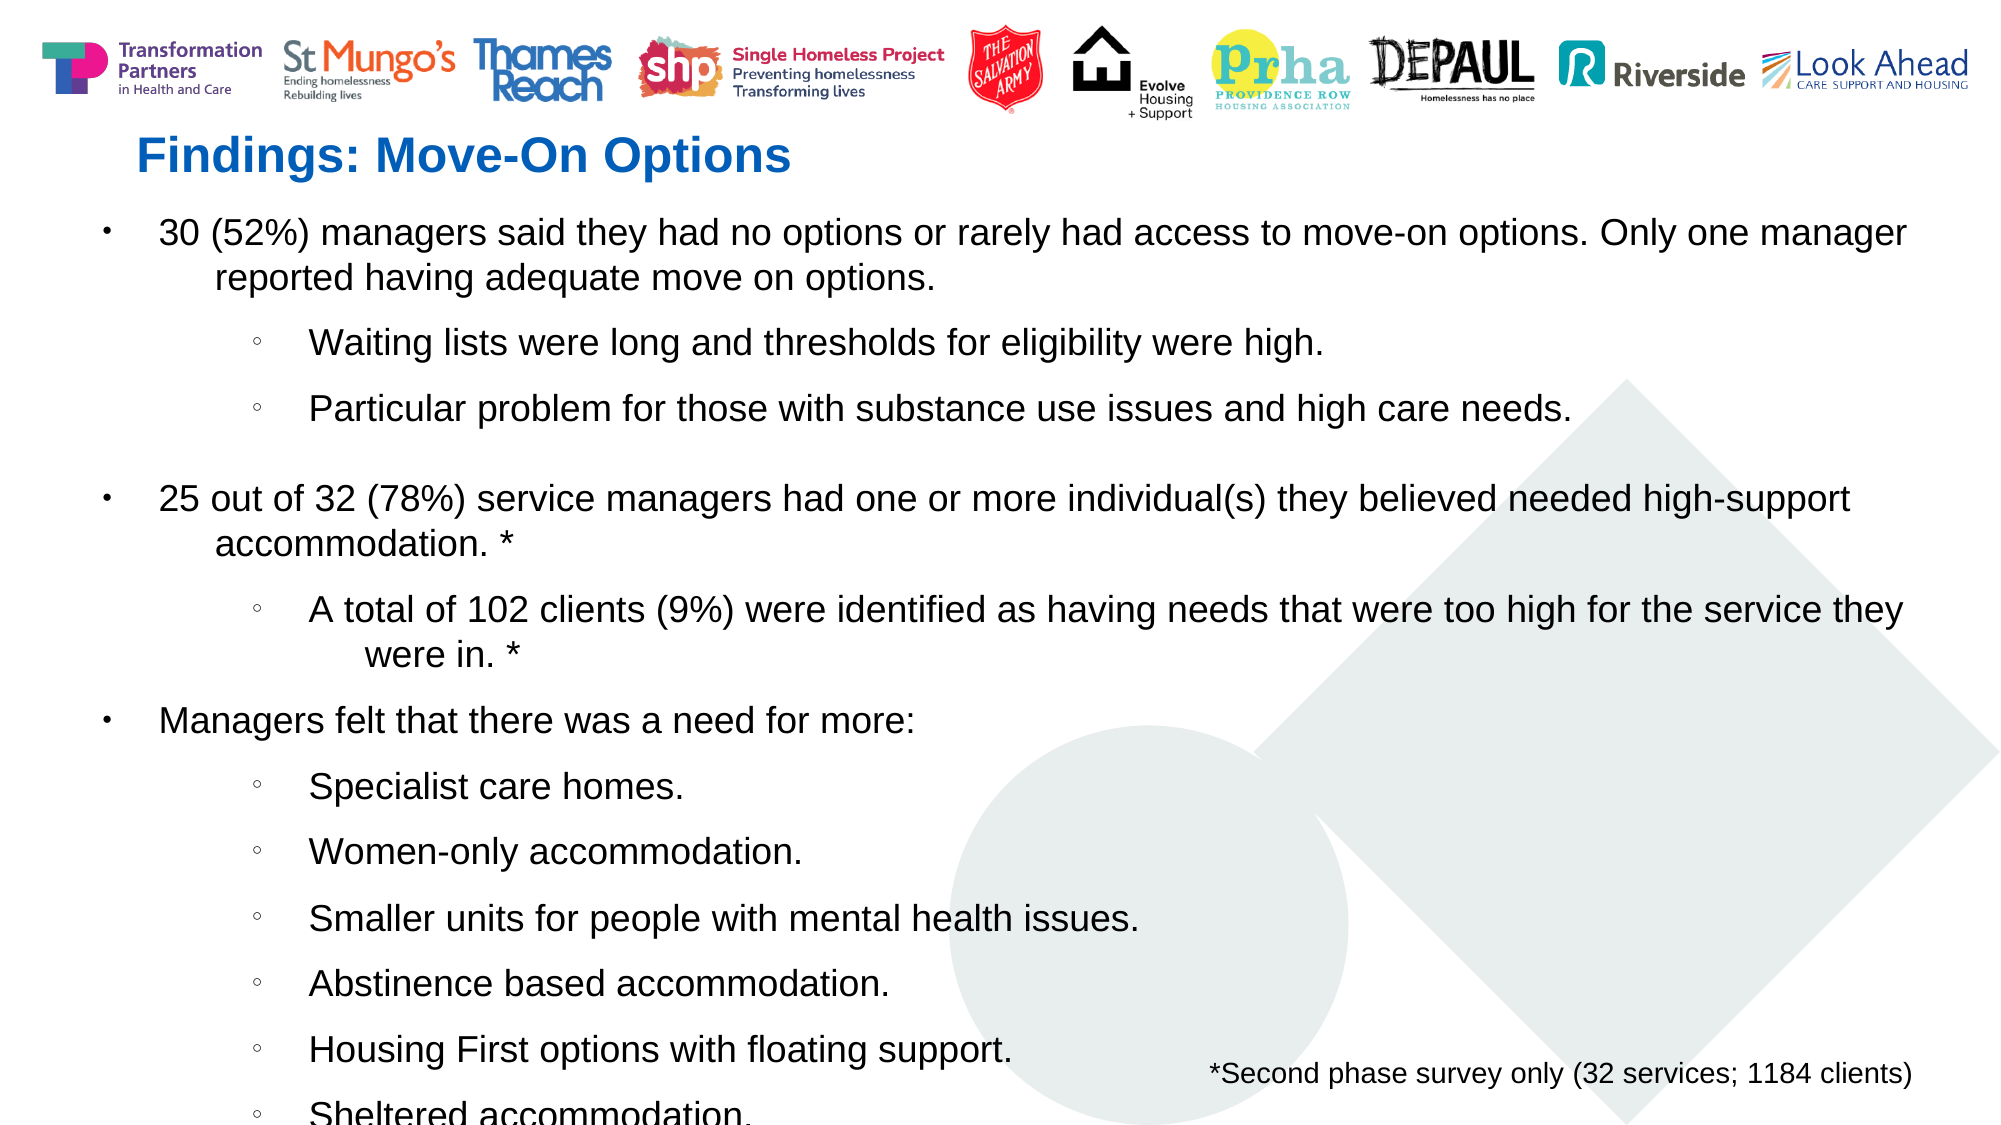

# Findings: Move-On Options
30 (52%) managers said they had no options or rarely had access to move-on options. Only one manager reported having adequate move on options.
Waiting lists were long and thresholds for eligibility were high.
Particular problem for those with substance use issues and high care needs.
25 out of 32 (78%) service managers had one or more individual(s) they believed needed high-support accommodation. *
A total of 102 clients (9%) were identified as having needs that were too high for the service they were in. *
Managers felt that there was a need for more:
Specialist care homes.
Women-only accommodation.
Smaller units for people with mental health issues.
Abstinence based accommodation.
Housing First options with floating support.
Sheltered accommodation.
*Second phase survey only (32 services; 1184 clients)